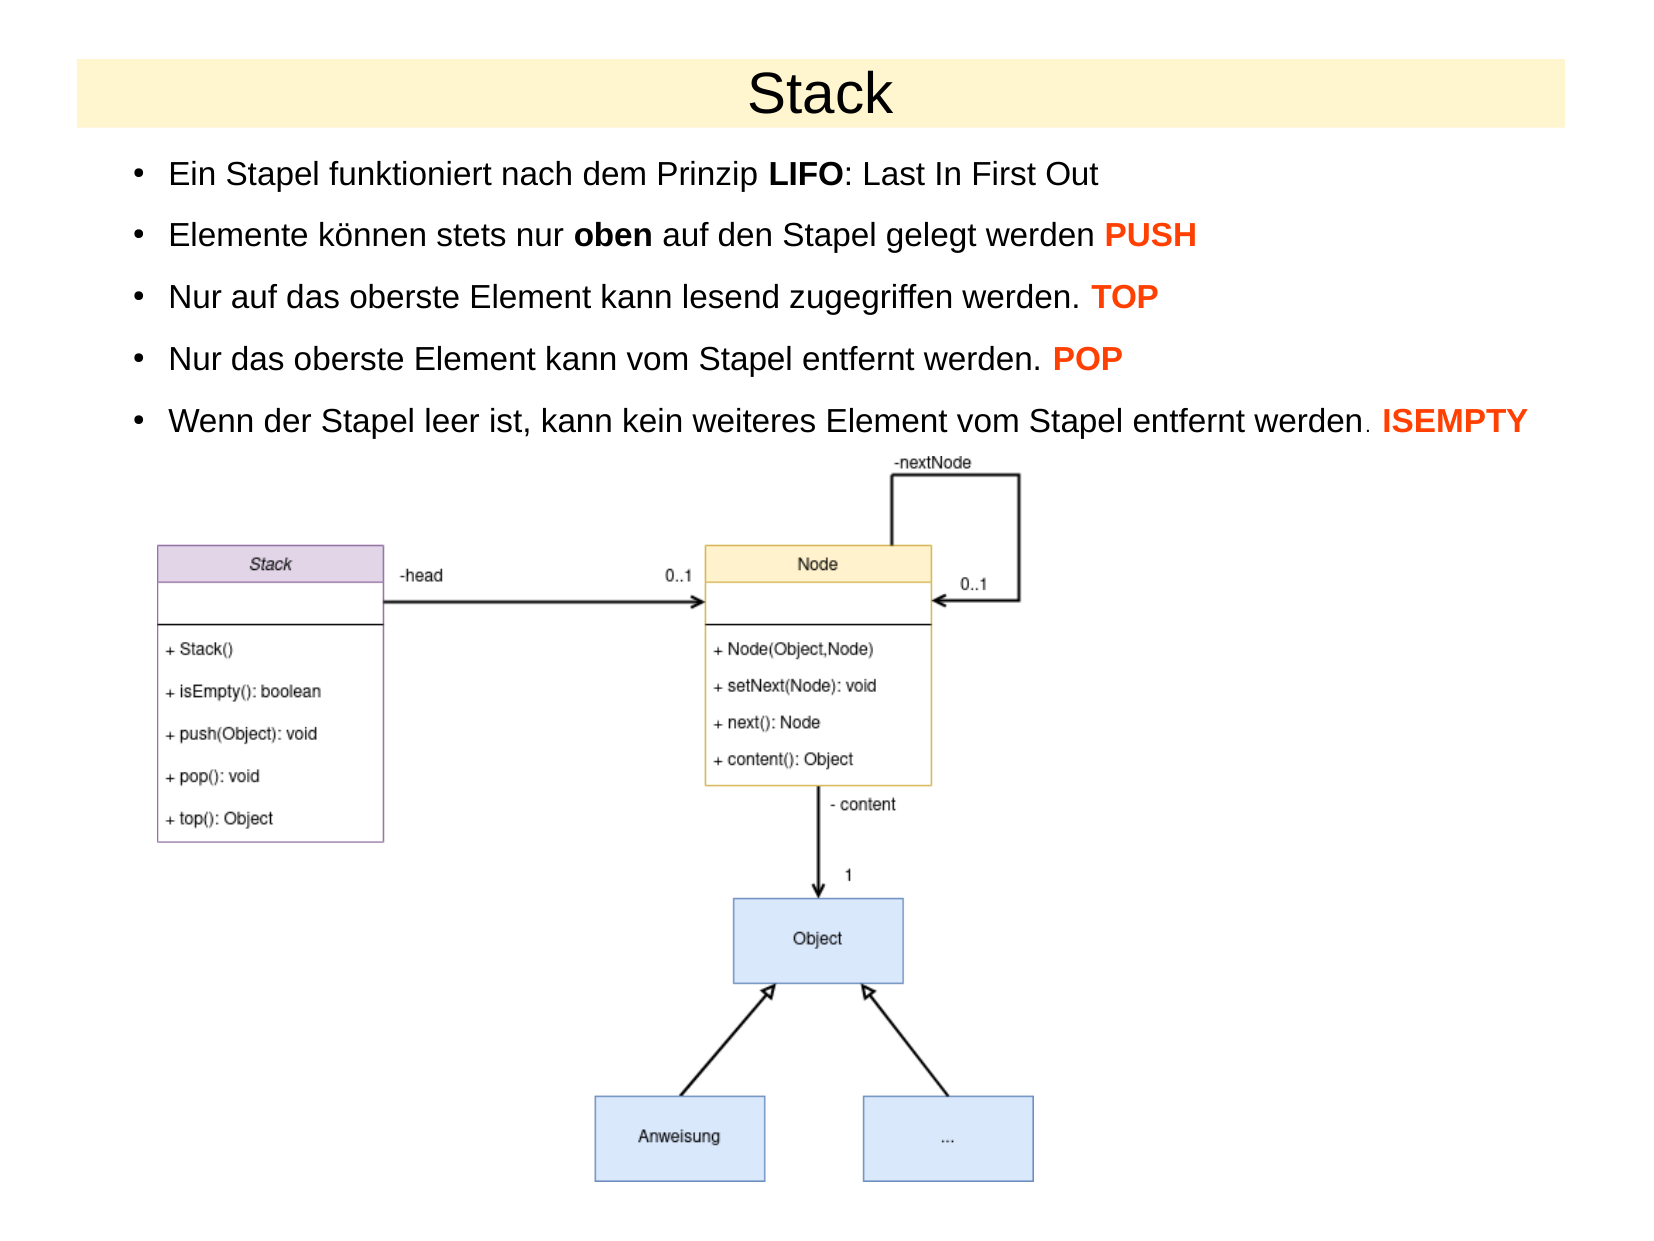

# Stack
Ein Stapel funktioniert nach dem Prinzip LIFO: Last In First Out
Elemente können stets nur oben auf den Stapel gelegt werden PUSH
Nur auf das oberste Element kann lesend zugegriffen werden. TOP
Nur das oberste Element kann vom Stapel entfernt werden. POP
Wenn der Stapel leer ist, kann kein weiteres Element vom Stapel entfernt werden. ISEMPTY